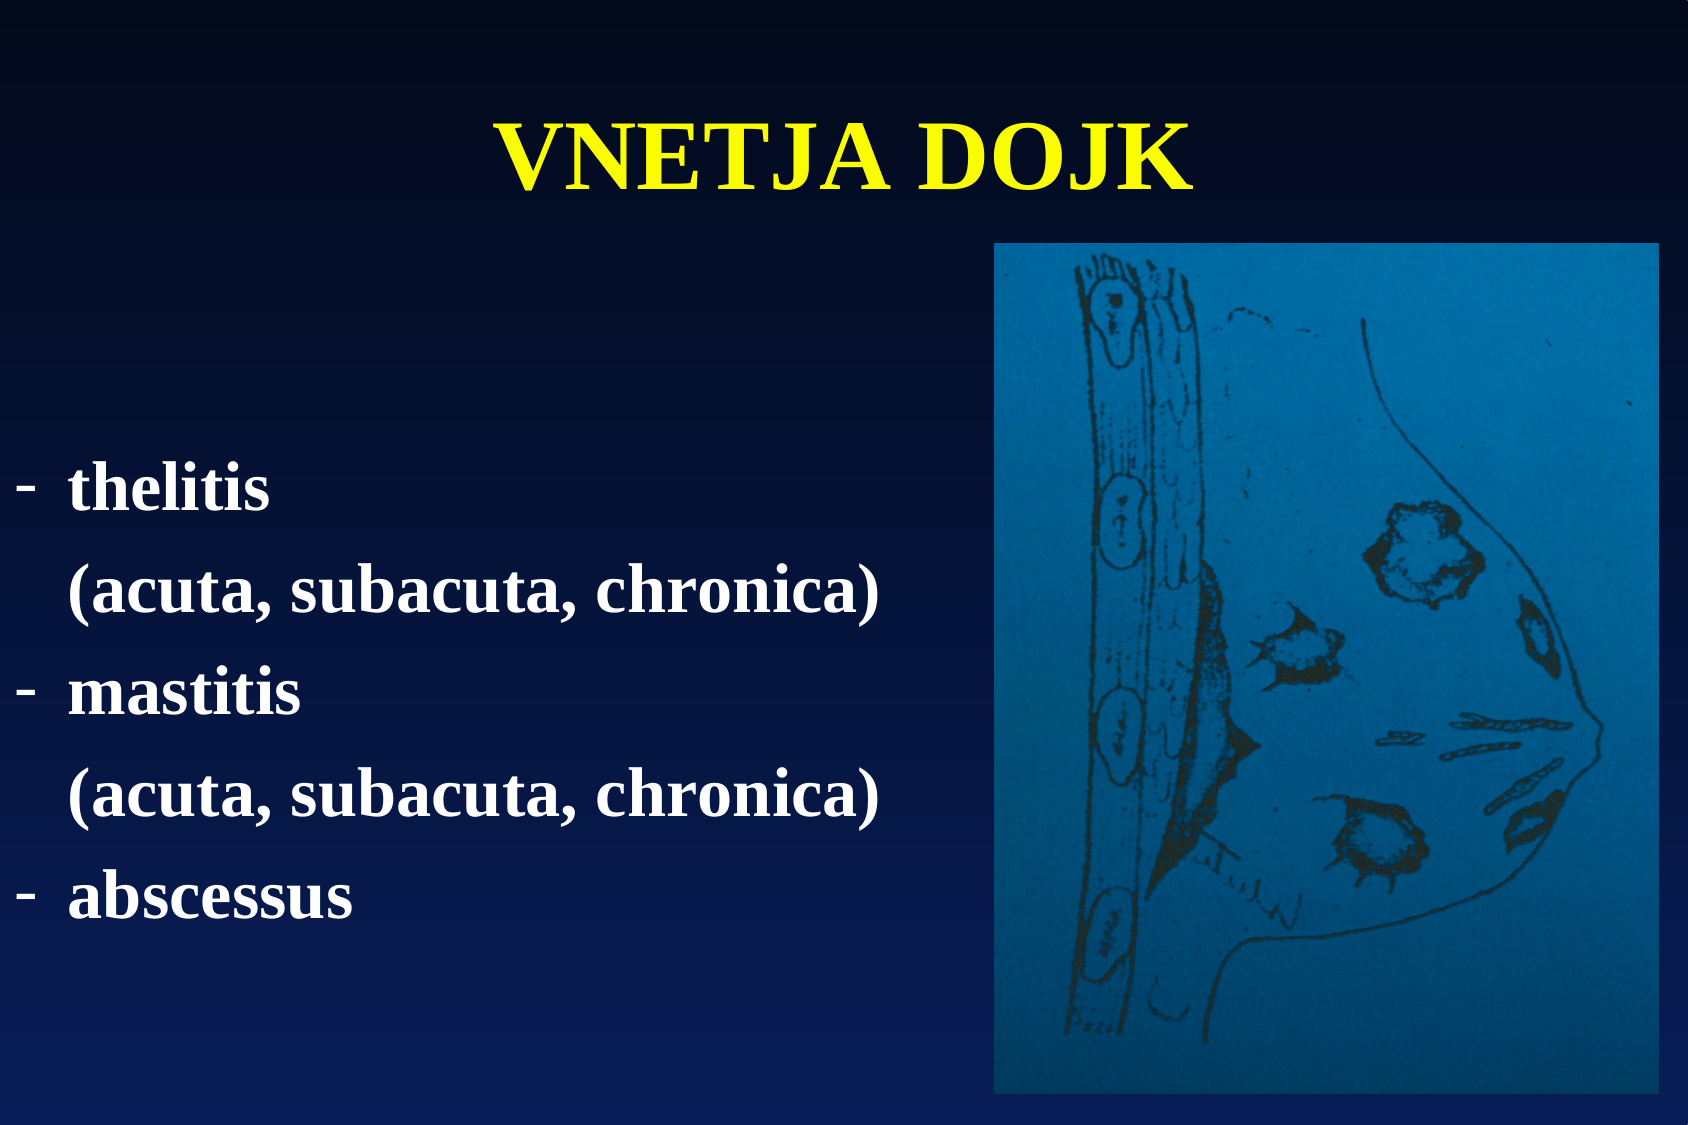

# VNETJA DOJK
thelitis
	(acuta, subacuta, chronica)
mastitis
	(acuta, subacuta, chronica)
abscessus